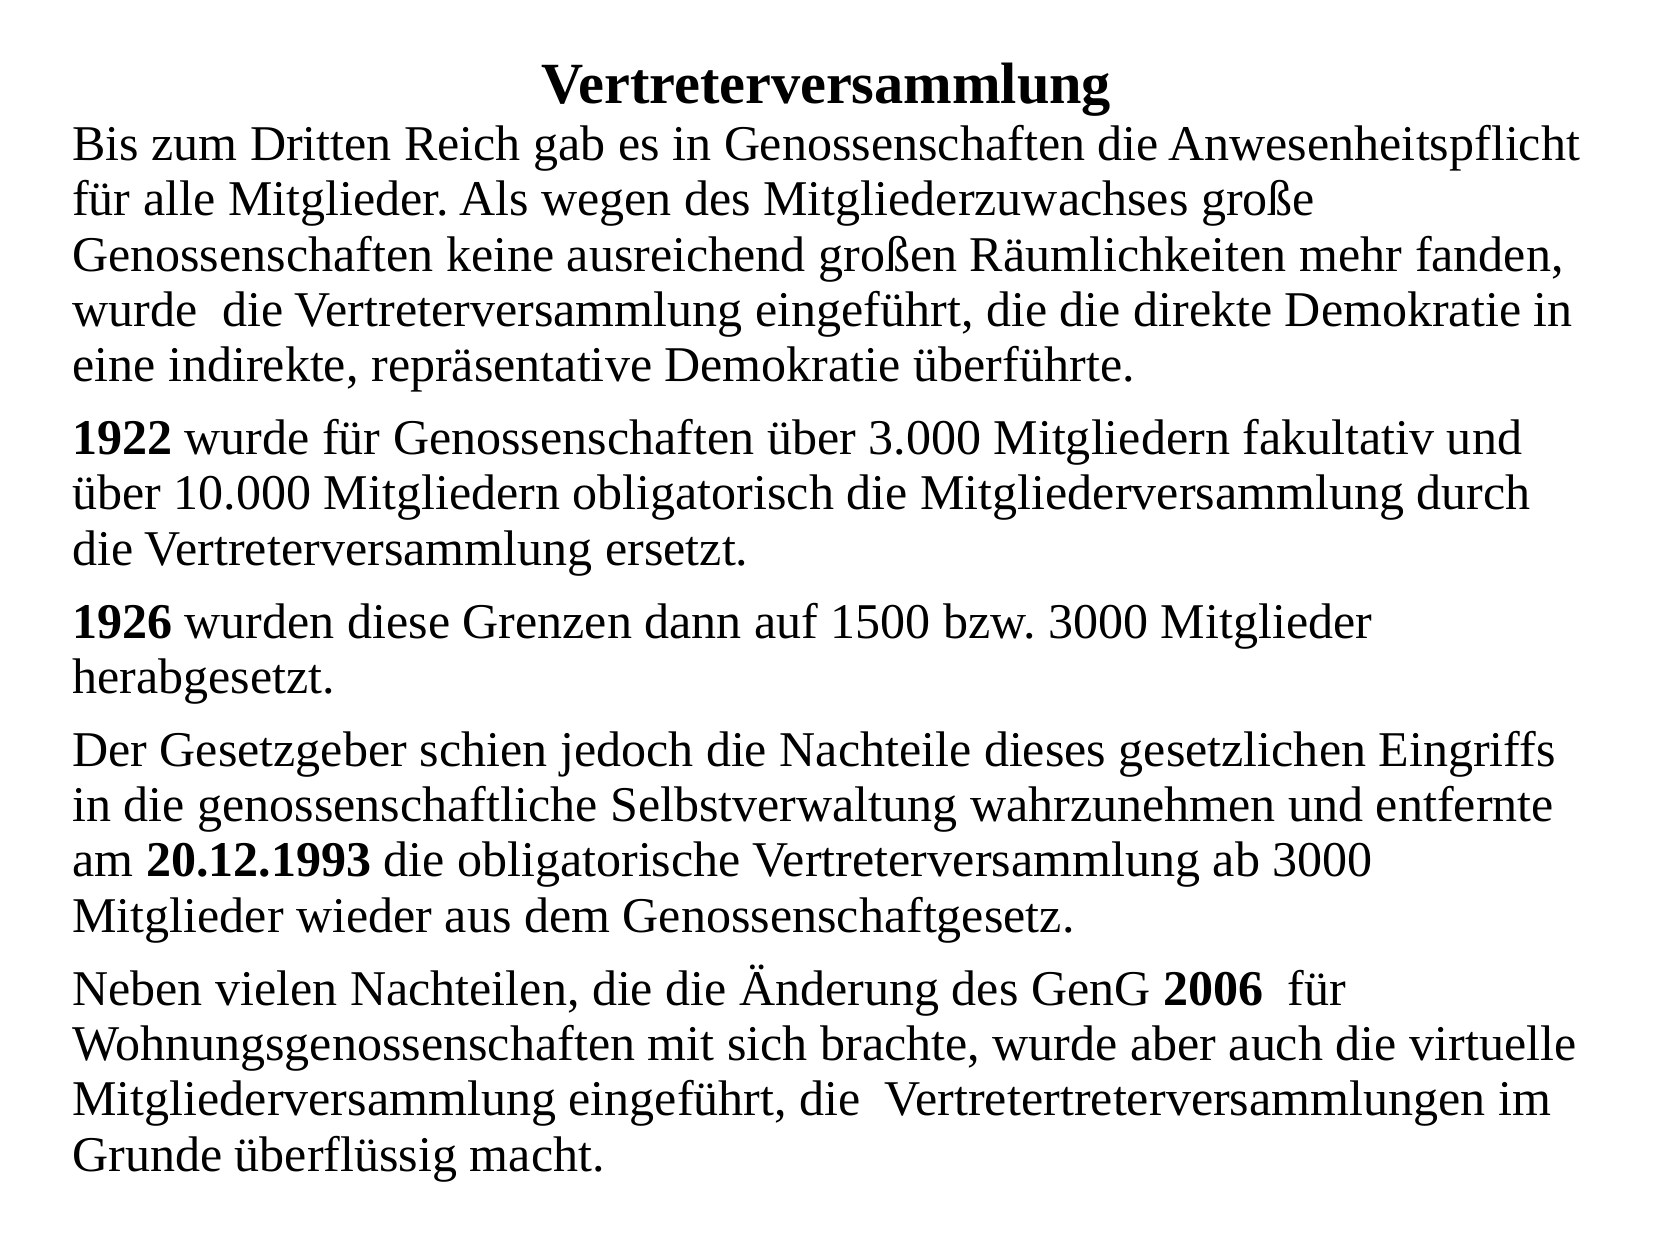

Vertreterversammlung
Bis zum Dritten Reich gab es in Genossenschaften die Anwesenheitspflicht für alle Mitglieder. Als wegen des Mitgliederzuwachses große Genossenschaften keine ausreichend großen Räumlichkeiten mehr fanden, wurde die Vertreterversammlung eingeführt, die die direkte Demokratie in eine indirekte, repräsentative Demokratie überführte.
1922 wurde für Genossenschaften über 3.000 Mitgliedern fakultativ und über 10.000 Mitgliedern obligatorisch die Mitgliederversammlung durch die Vertreterversammlung ersetzt.
1926 wurden diese Grenzen dann auf 1500 bzw. 3000 Mitglieder herabgesetzt.
Der Gesetzgeber schien jedoch die Nachteile dieses gesetzlichen Eingriffs in die genossenschaftliche Selbstverwaltung wahrzunehmen und entfernte am 20.12.1993 die obligatorische Vertreterversammlung ab 3000 Mitglieder wieder aus dem Genossenschaftgesetz.
Neben vielen Nachteilen, die die Änderung des GenG 2006 für Wohnungsgenossenschaften mit sich brachte, wurde aber auch die virtuelle Mitgliederversammlung eingeführt, die Vertretertreterversammlungen im Grunde überflüssig macht.